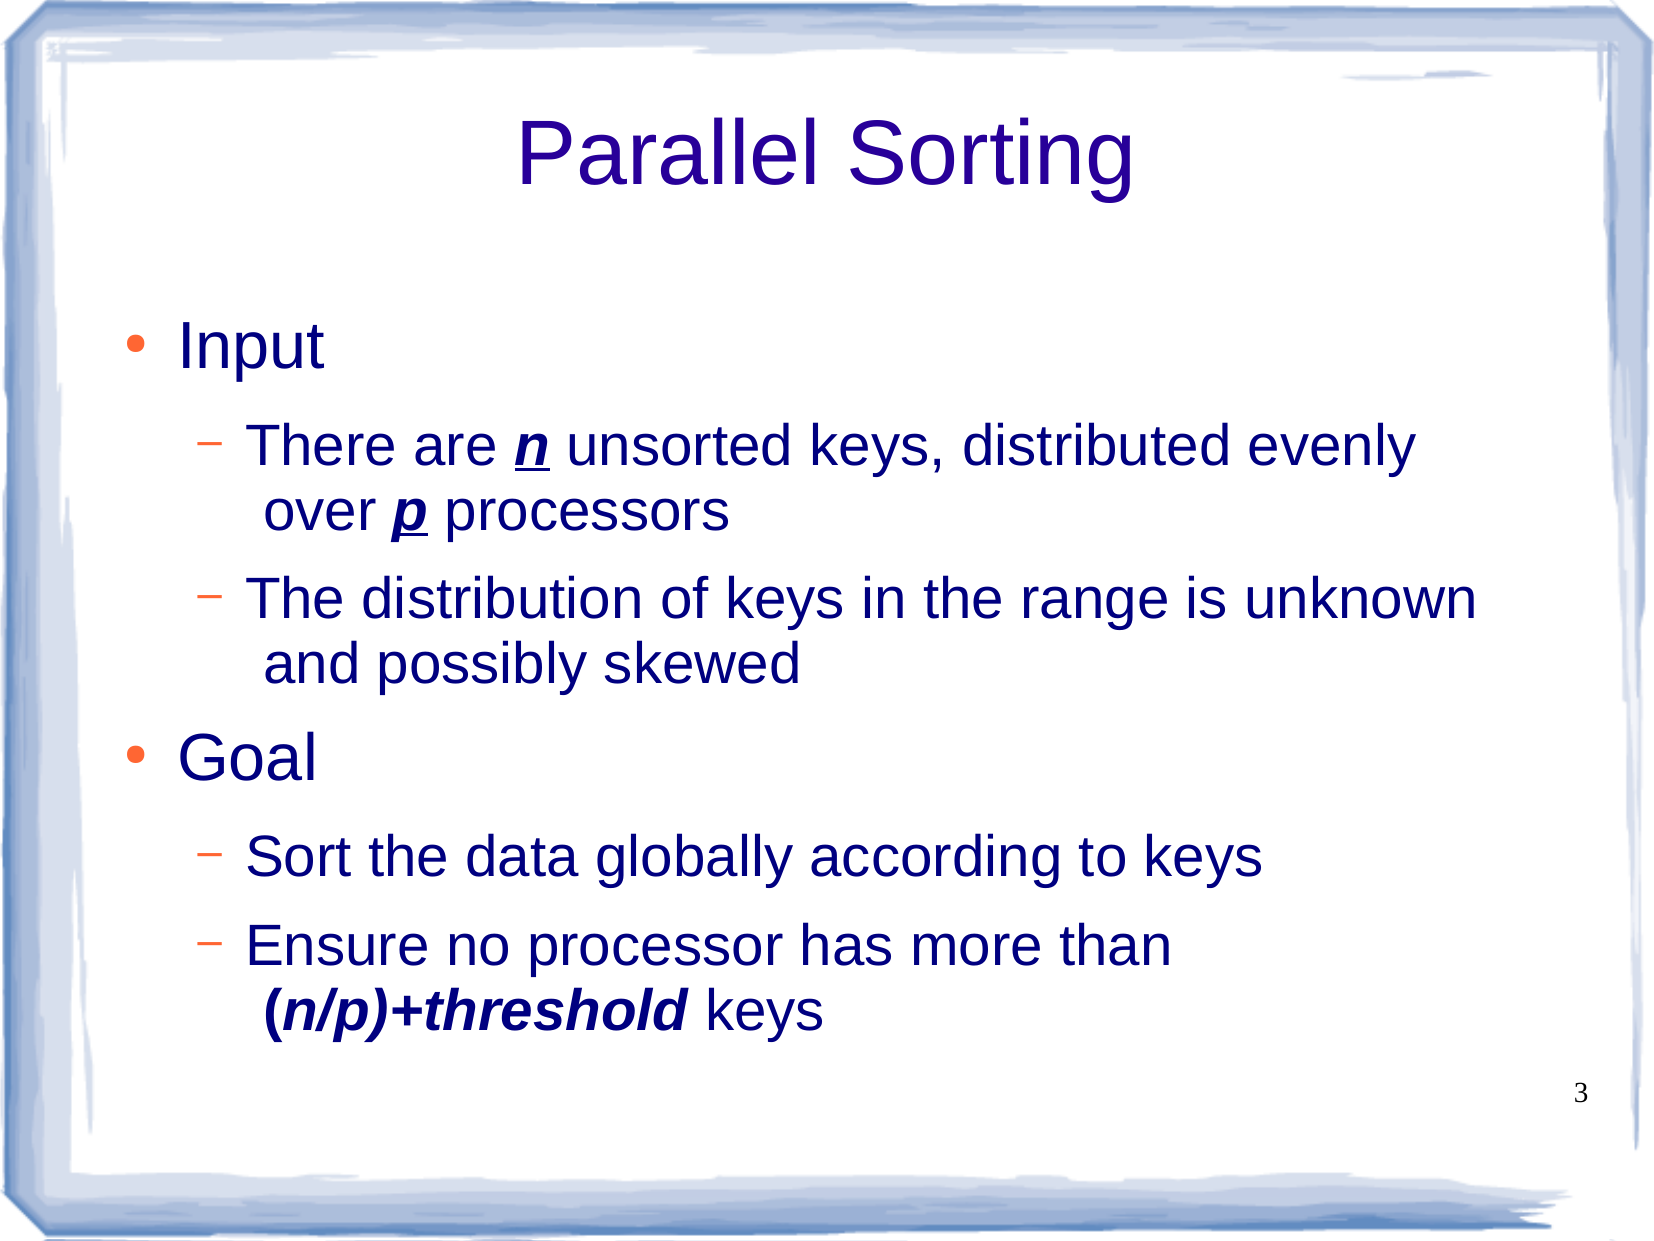

# Parallel Sorting
Input
There are n unsorted keys, distributed evenly over p processors
The distribution of keys in the range is unknown and possibly skewed
Goal
Sort the data globally according to keys
Ensure no processor has more than (n/p)+threshold keys
3